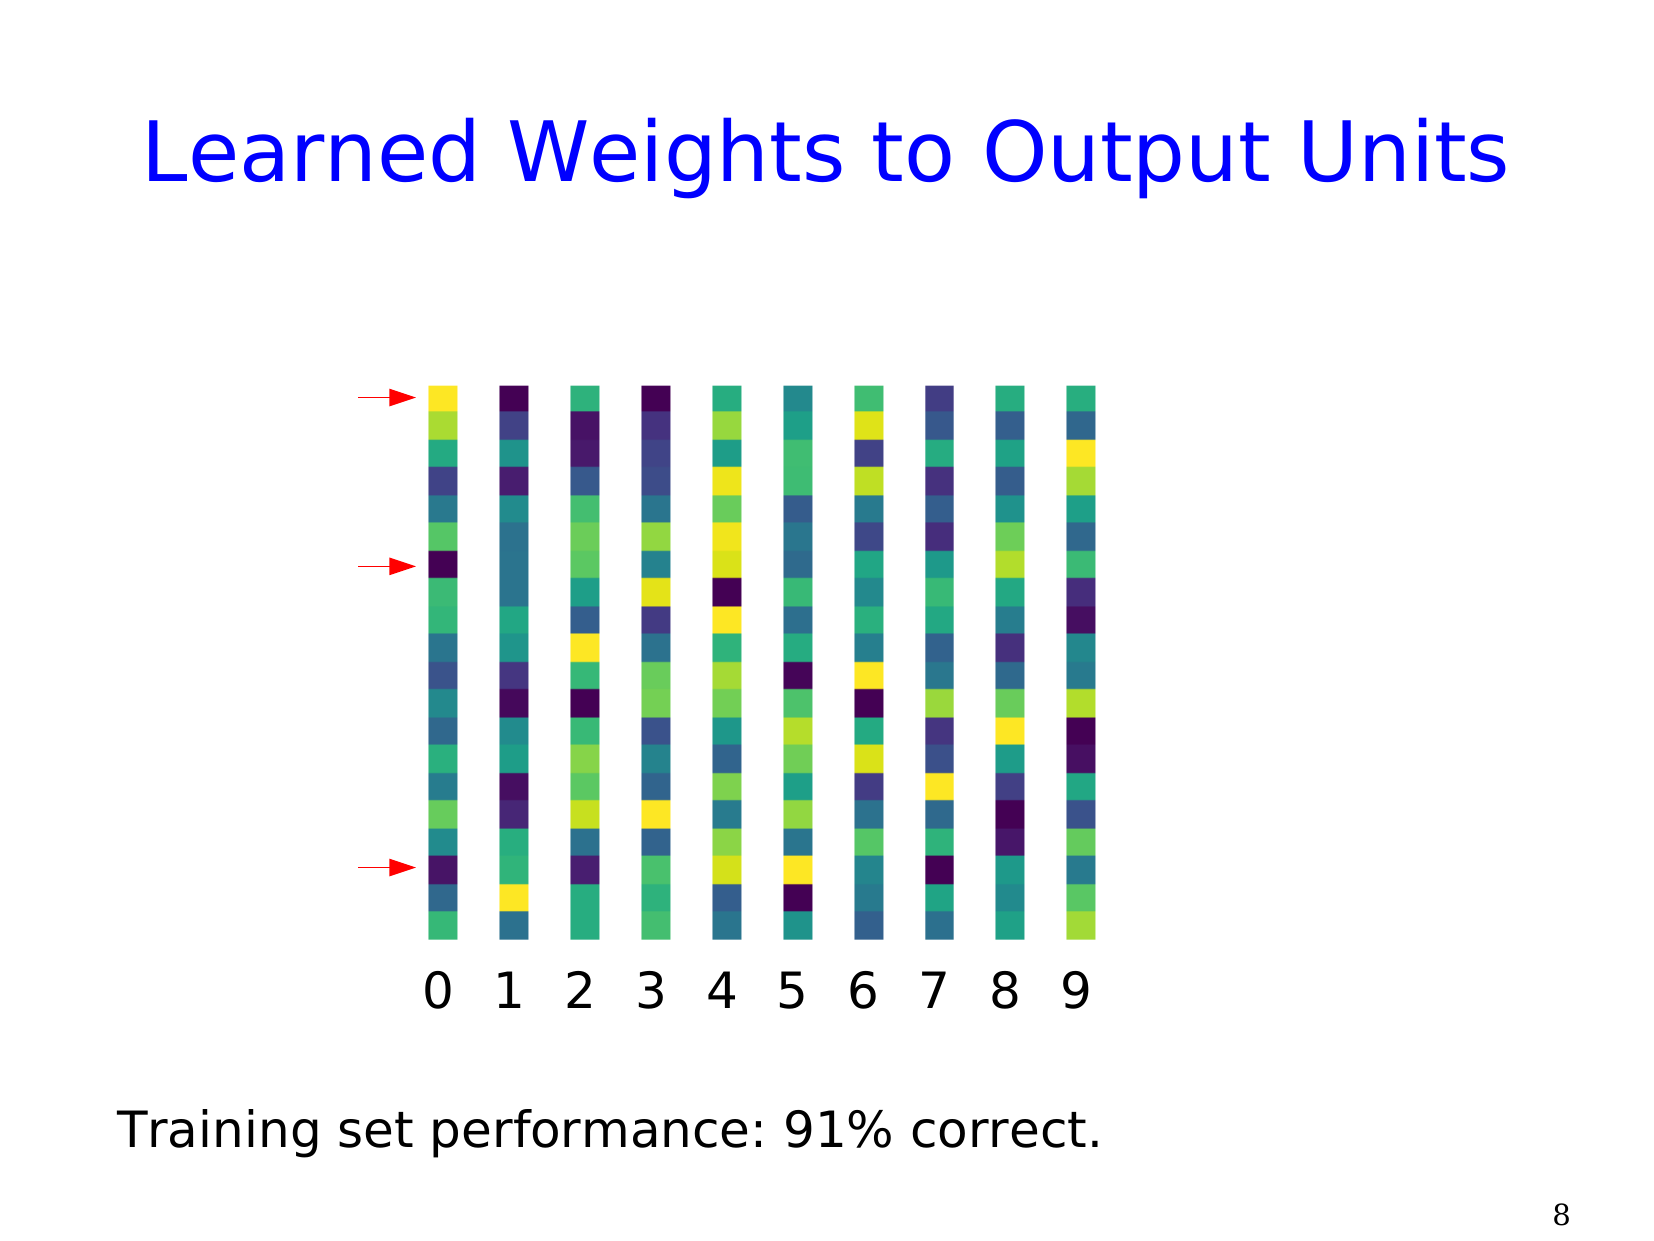

# Learned Weights to Output Units
0
1
2
3
4
5
6
7
8
9
Training set performance: 91% correct.
8